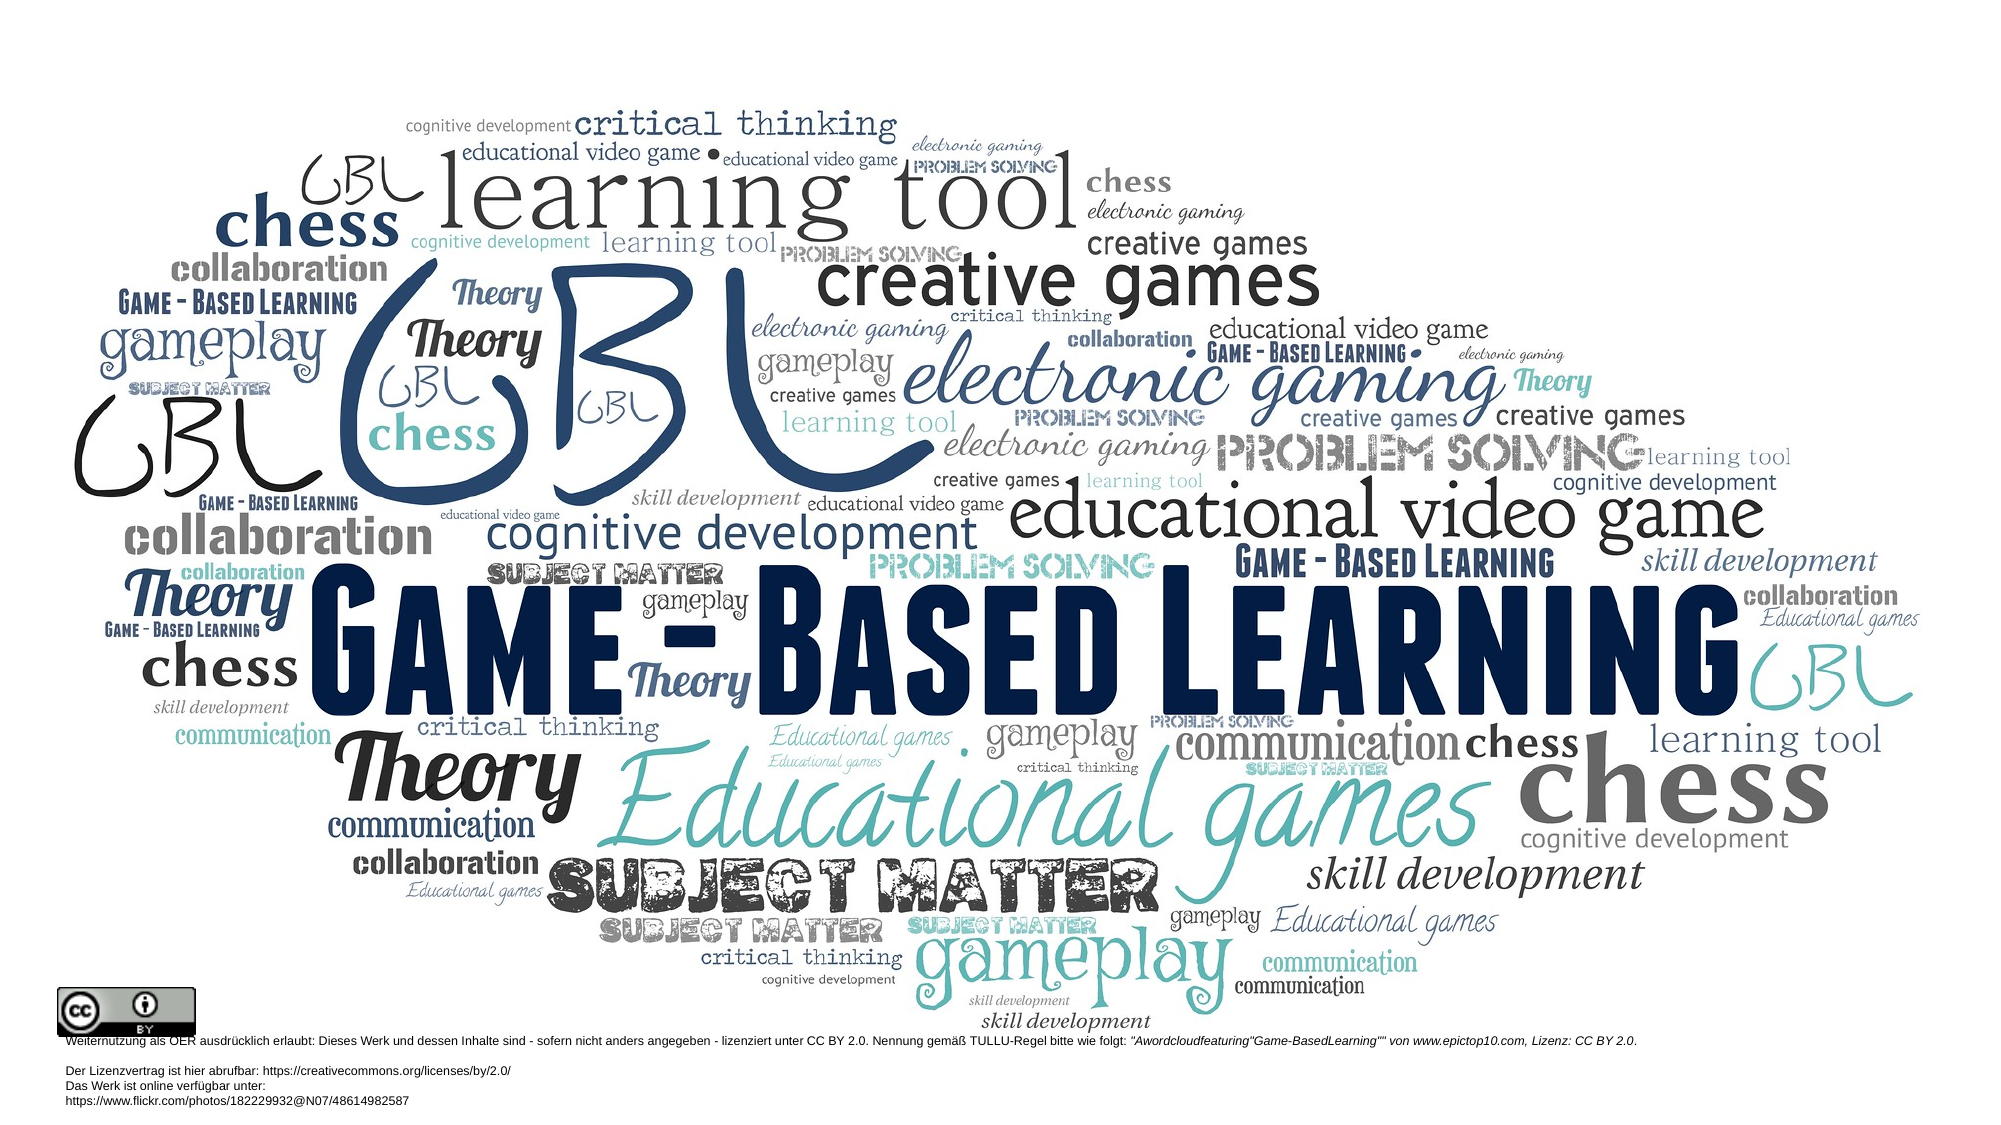

Weiternutzung als OER ausdrücklich erlaubt: Dieses Werk und dessen Inhalte sind - sofern nicht anders angegeben - lizenziert unter CC BY 2.0. Nennung gemäß TULLU-Regel bitte wie folgt: "Awordcloudfeaturing"Game-BasedLearning"" von www.epictop10.com, Lizenz: CC BY 2.0.
Der Lizenzvertrag ist hier abrufbar: https://creativecommons.org/licenses/by/2.0/
Das Werk ist online verfügbar unter:
https://www.flickr.com/photos/182229932@N07/48614982587